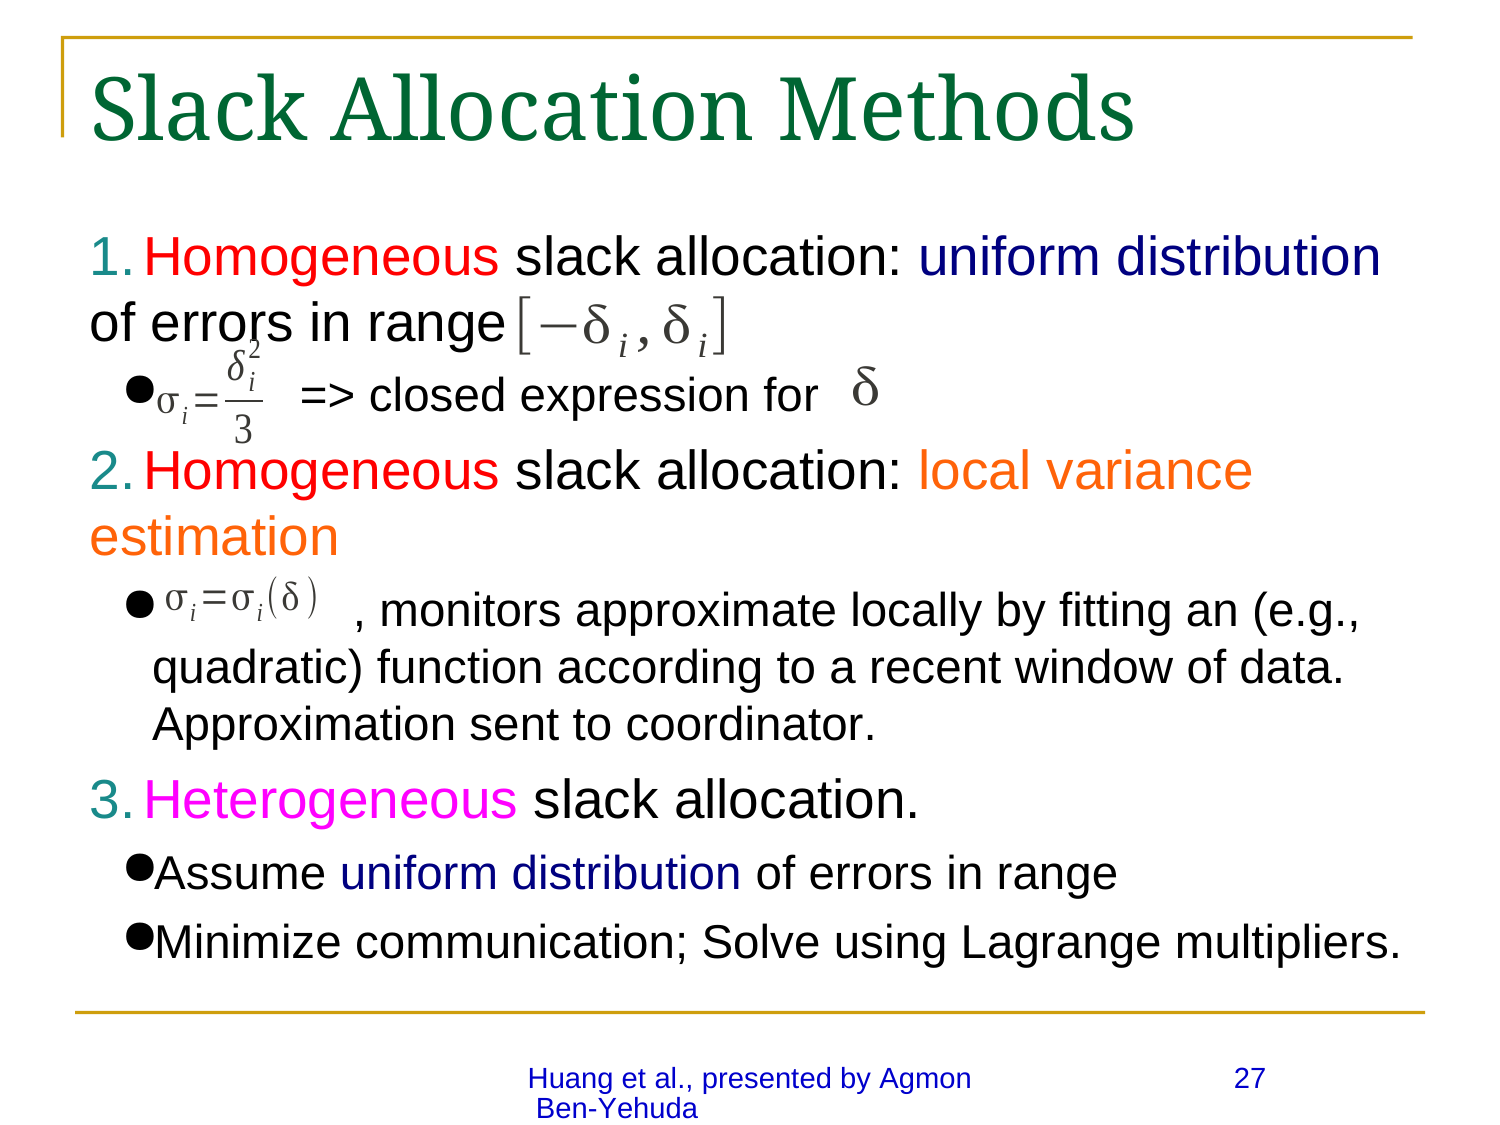

# Slack Allocation Methods
Homogeneous slack allocation: uniform distribution of errors in range
 => closed expression for
Homogeneous slack allocation: local variance estimation
 , monitors approximate locally by fitting an (e.g., quadratic) function according to a recent window of data. Approximation sent to coordinator.
Heterogeneous slack allocation.
Assume uniform distribution of errors in range
Minimize communication; Solve using Lagrange multipliers.
Huang et al., presented by Agmon Ben-Yehuda
27